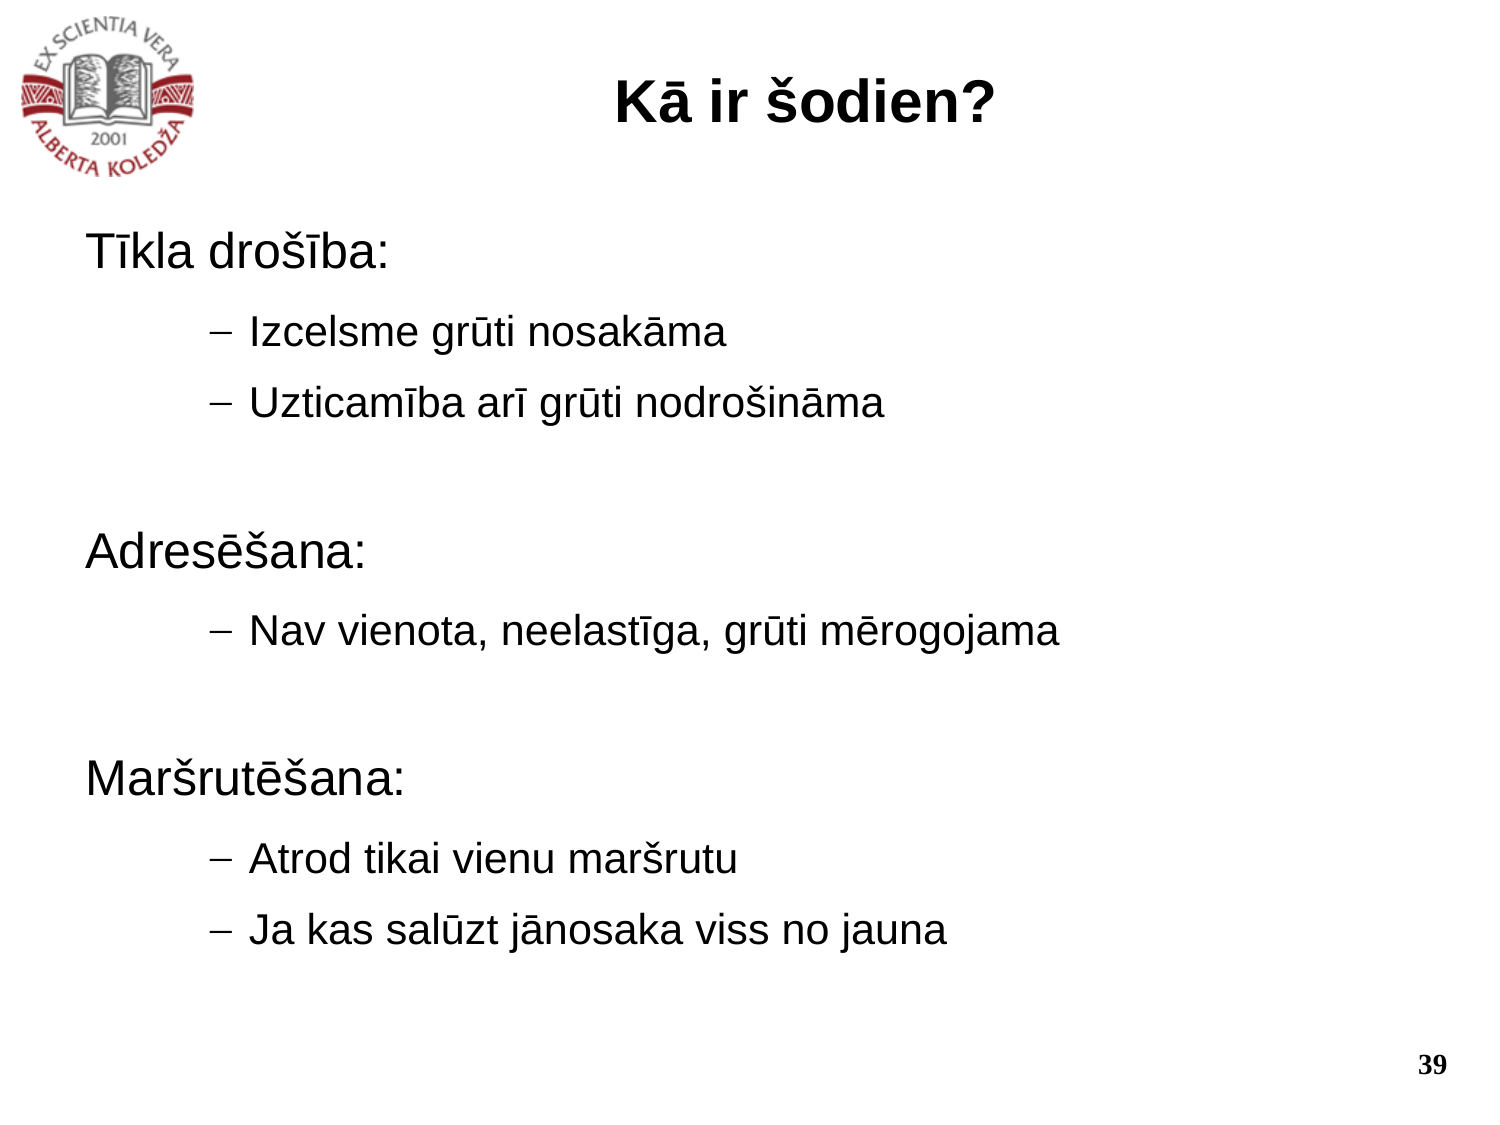

# Kā ir šodien?
Tīkla drošība:
Izcelsme grūti nosakāma
Uzticamība arī grūti nodrošināma
Adresēšana:
Nav vienota, neelastīga, grūti mērogojama
Maršrutēšana:
Atrod tikai vienu maršrutu
Ja kas salūzt jānosaka viss no jauna